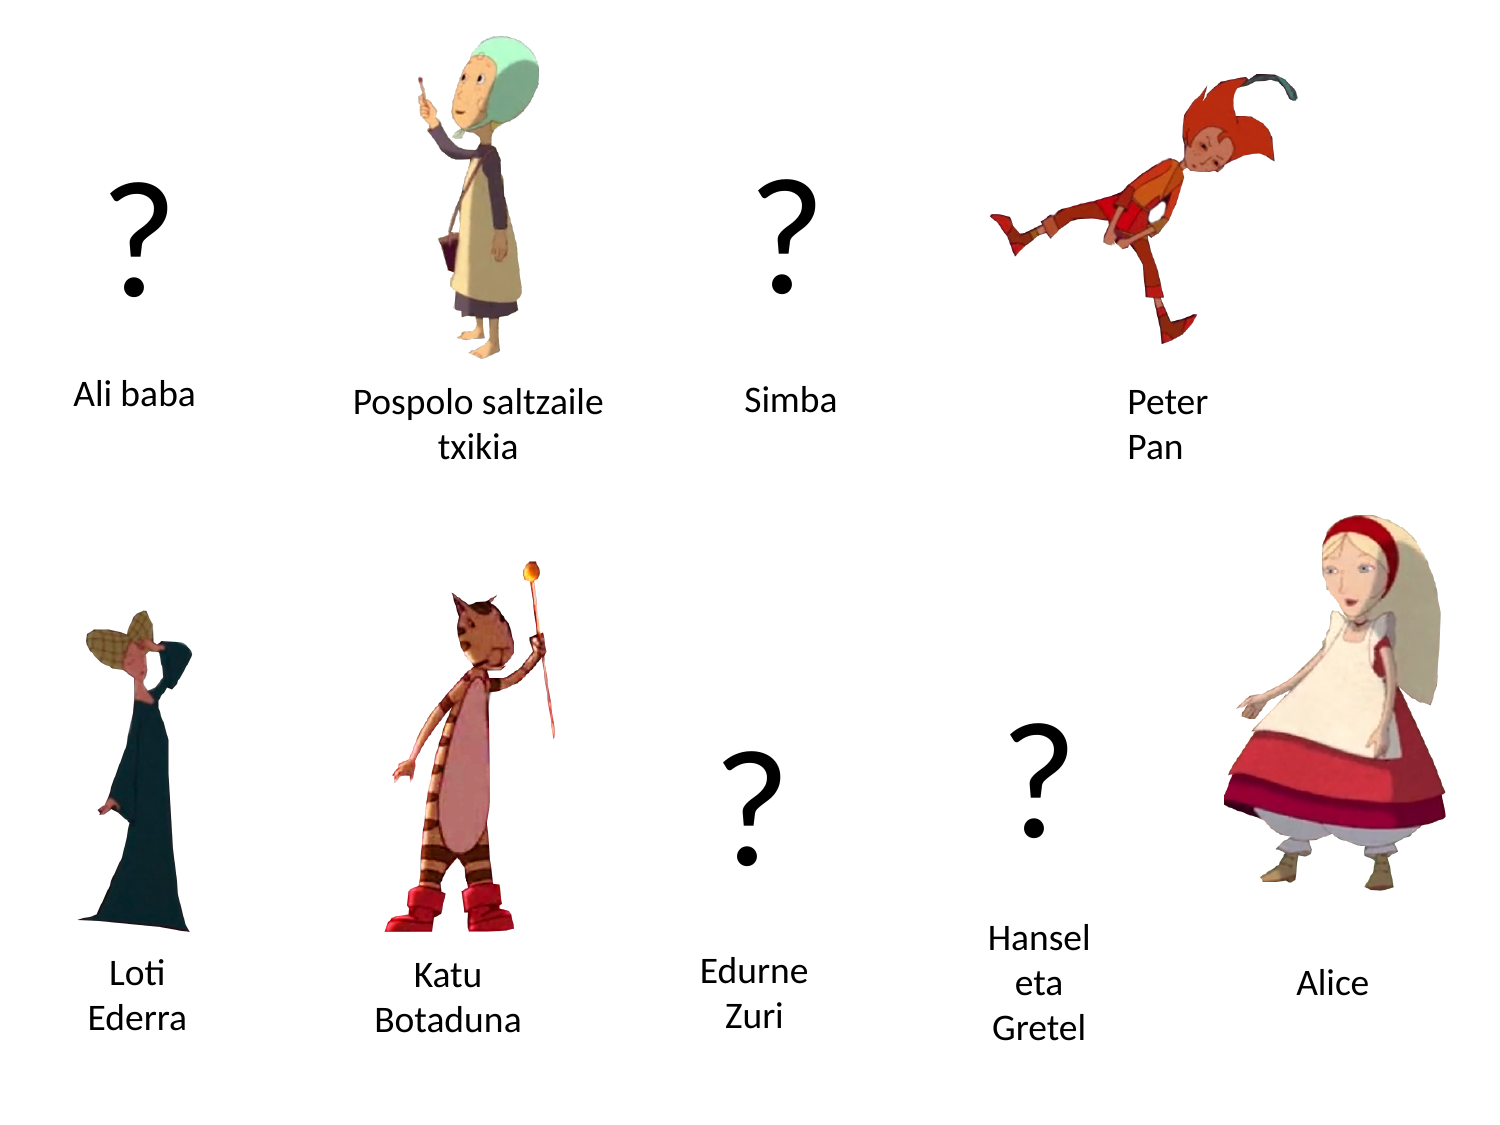

?
?
Ali baba
Simba
Pospolo saltzaile txikia
Peter Pan
?
?
Hansel eta Gretel
Edurne Zuri
Loti Ederra
Katu Botaduna
Alice